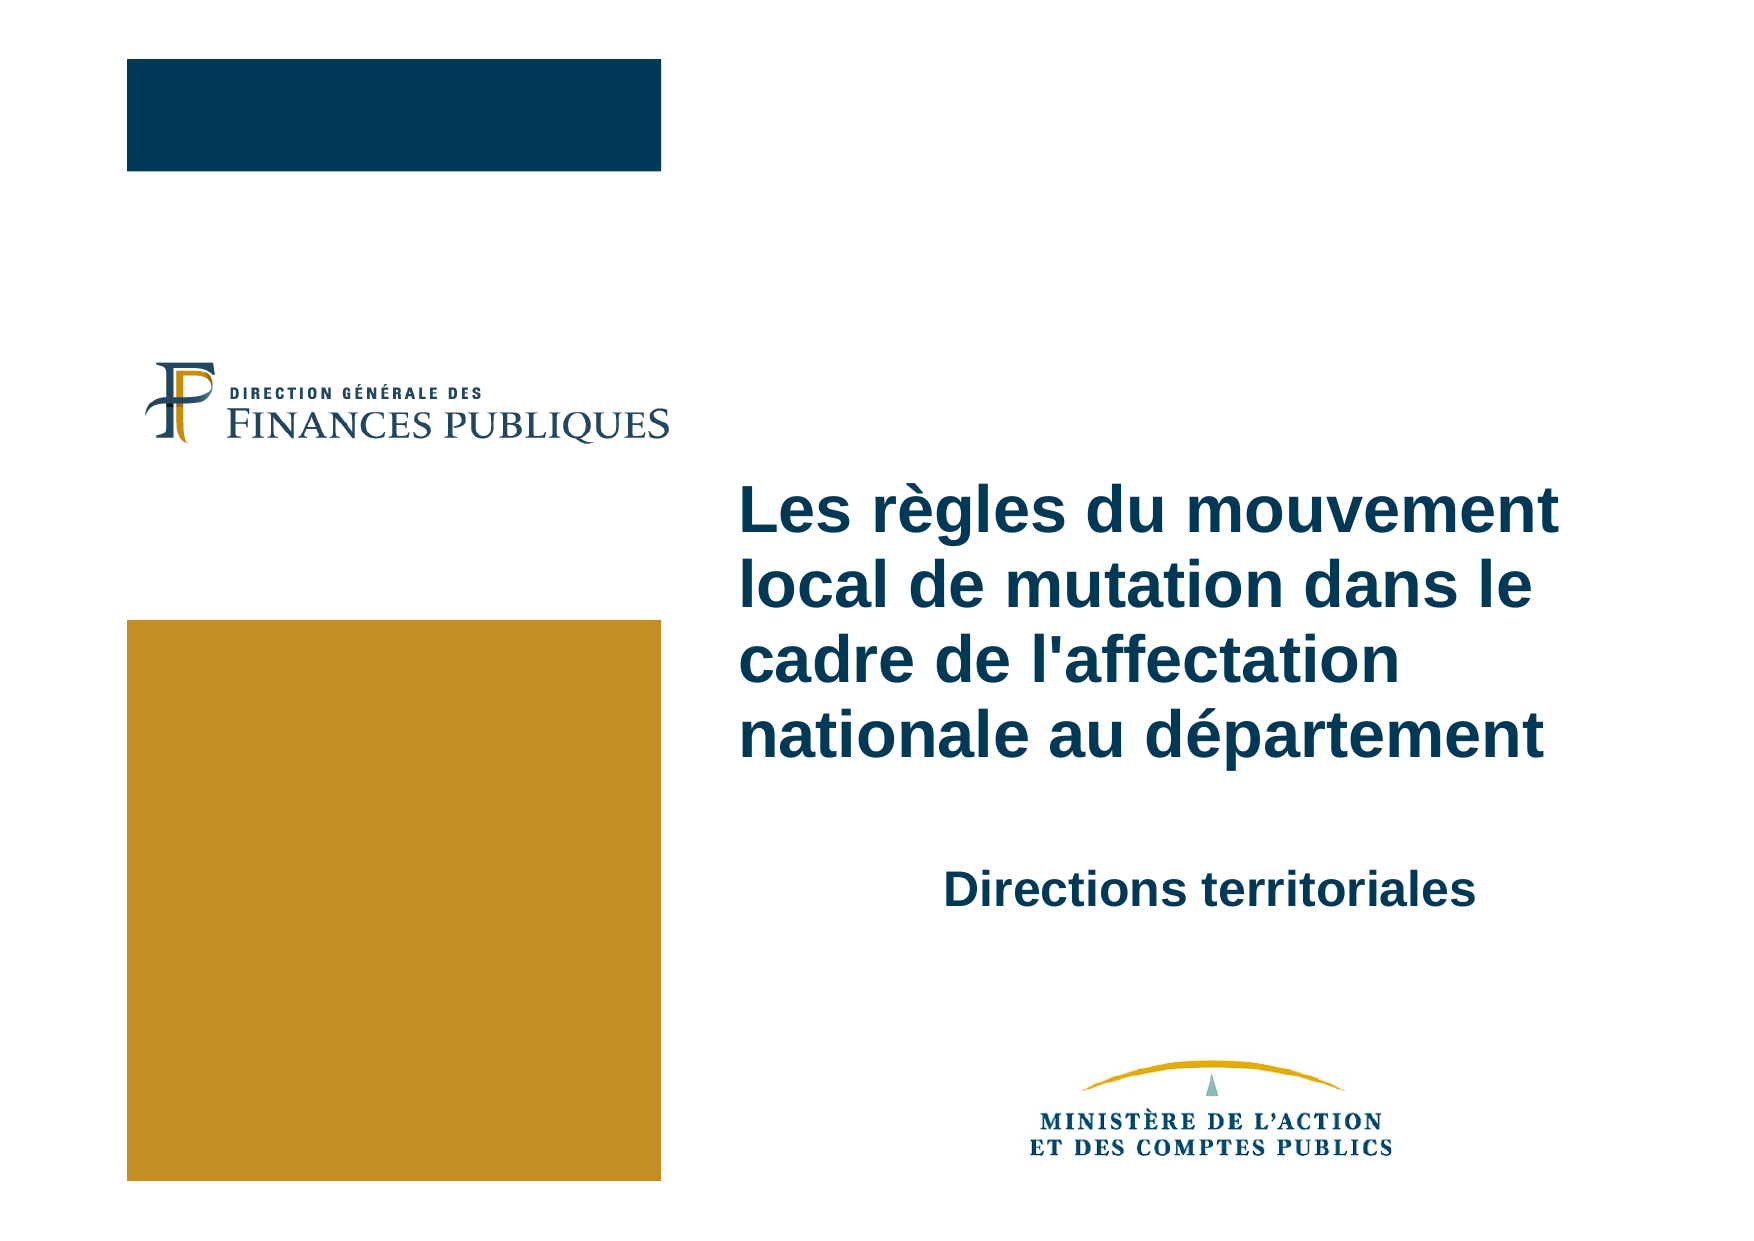

# Les règles du mouvement local de mutation dans le cadre de l'affectation nationale au département Directions territoriales